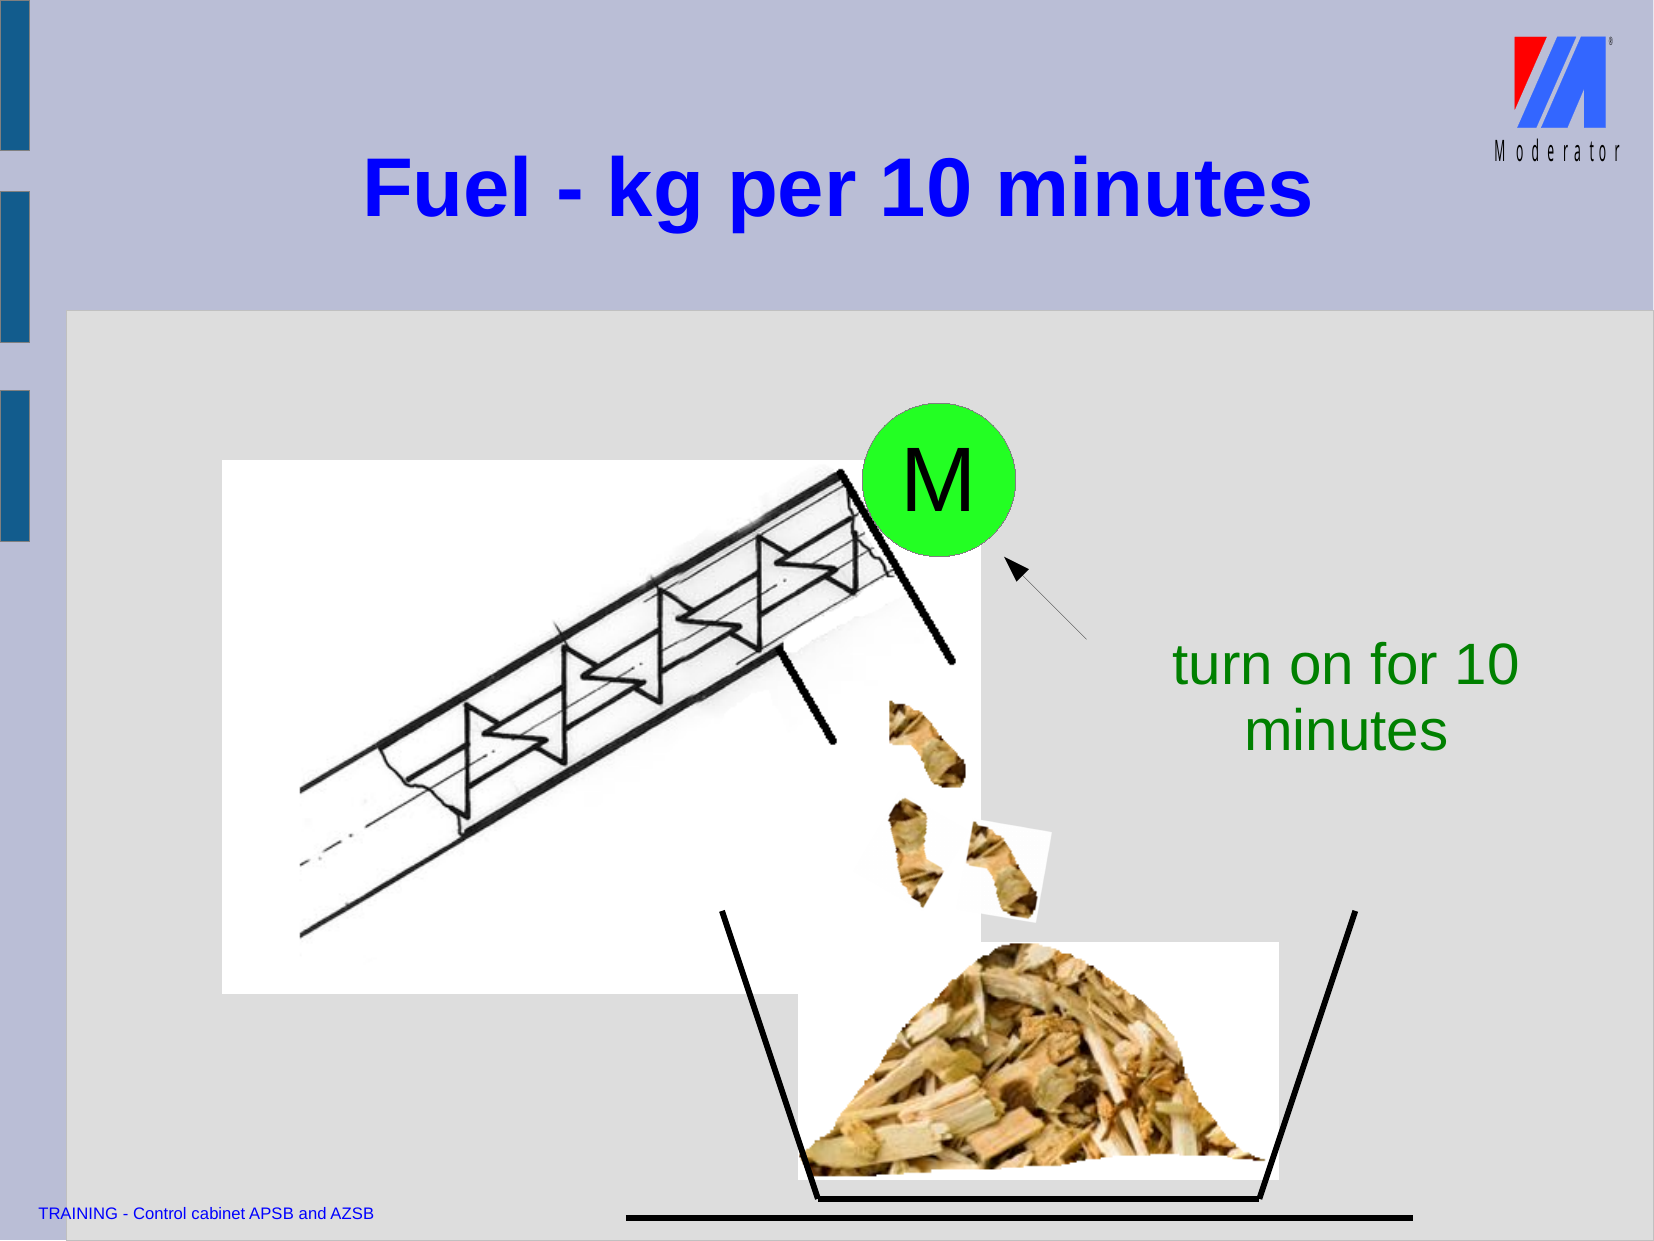

# Fuel - kg per 10 minutes
M
turn on for 10 minutes
TRAINING - Control cabinet APSB and AZSB